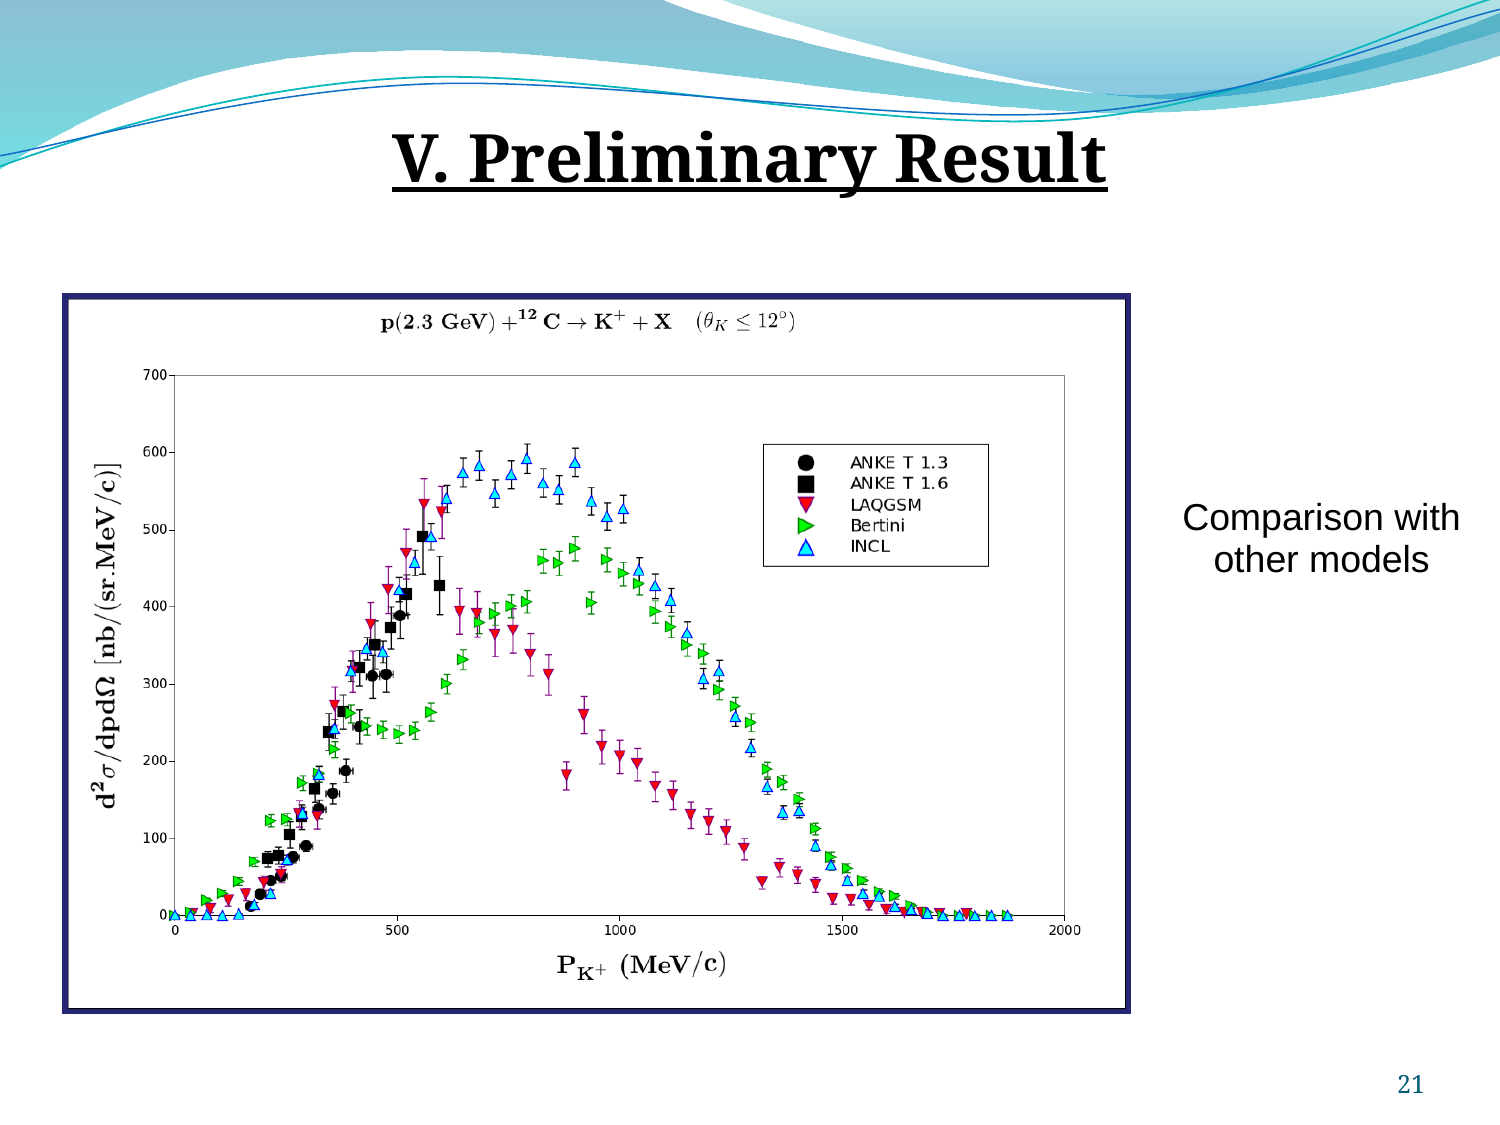

# V. Preliminary Result
Comparison with other models
21